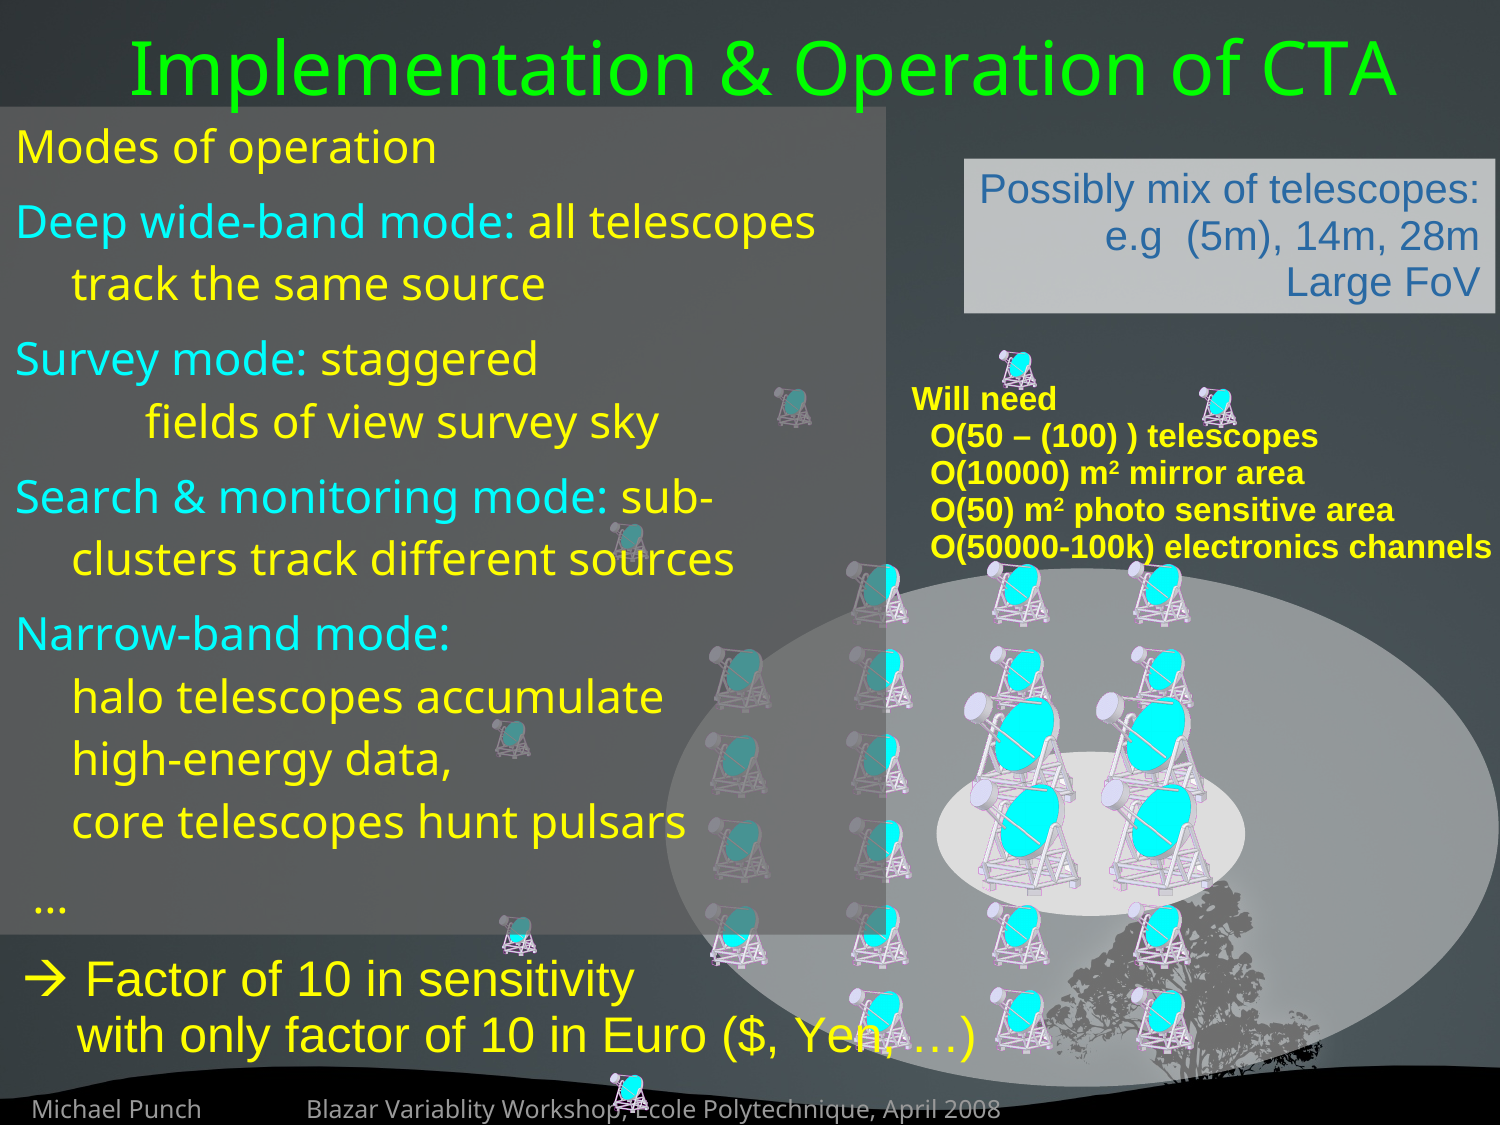

Implementation & Operation of CTA
# Modes of operation
Deep wide-band mode: all telescopes track the same source
Survey mode: staggered
	fields of view survey sky
Search & monitoring mode: sub-clusters track different sources
Narrow-band mode:
halo telescopes accumulate
high-energy data,
core telescopes hunt pulsars
…
Possibly mix of telescopes:
 e.g (5m), 14m, 28m
Large FoV
Will need
 O(50 – (100) ) telescopes
 O(10000) m2 mirror area
 O(50) m2 photo sensitive area
 O(50000-100k) electronics channels
 Factor of 10 in sensitivity
 with only factor of 10 in Euro ($, Yen, …)